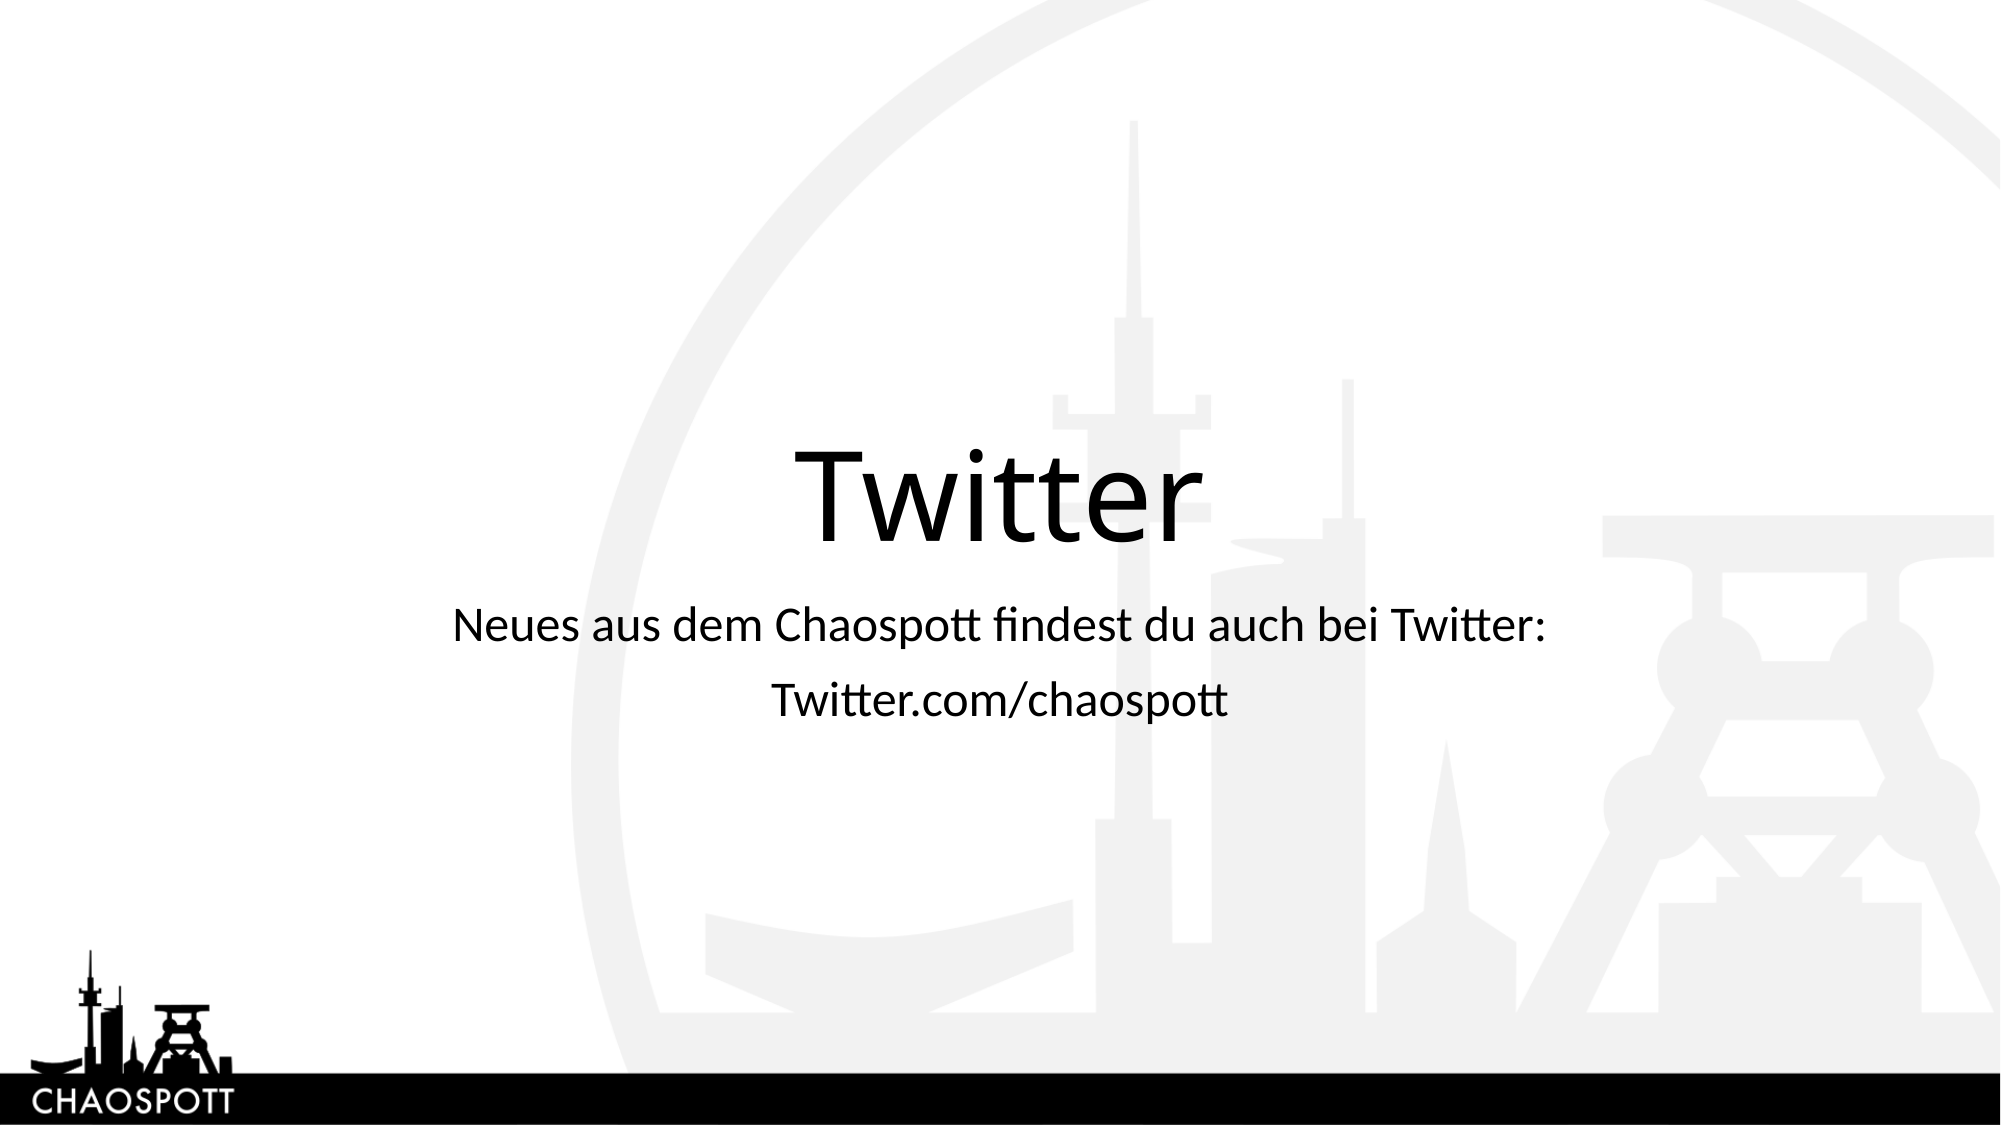

# Twitter
Neues aus dem Chaospott findest du auch bei Twitter:
Twitter.com/chaospott